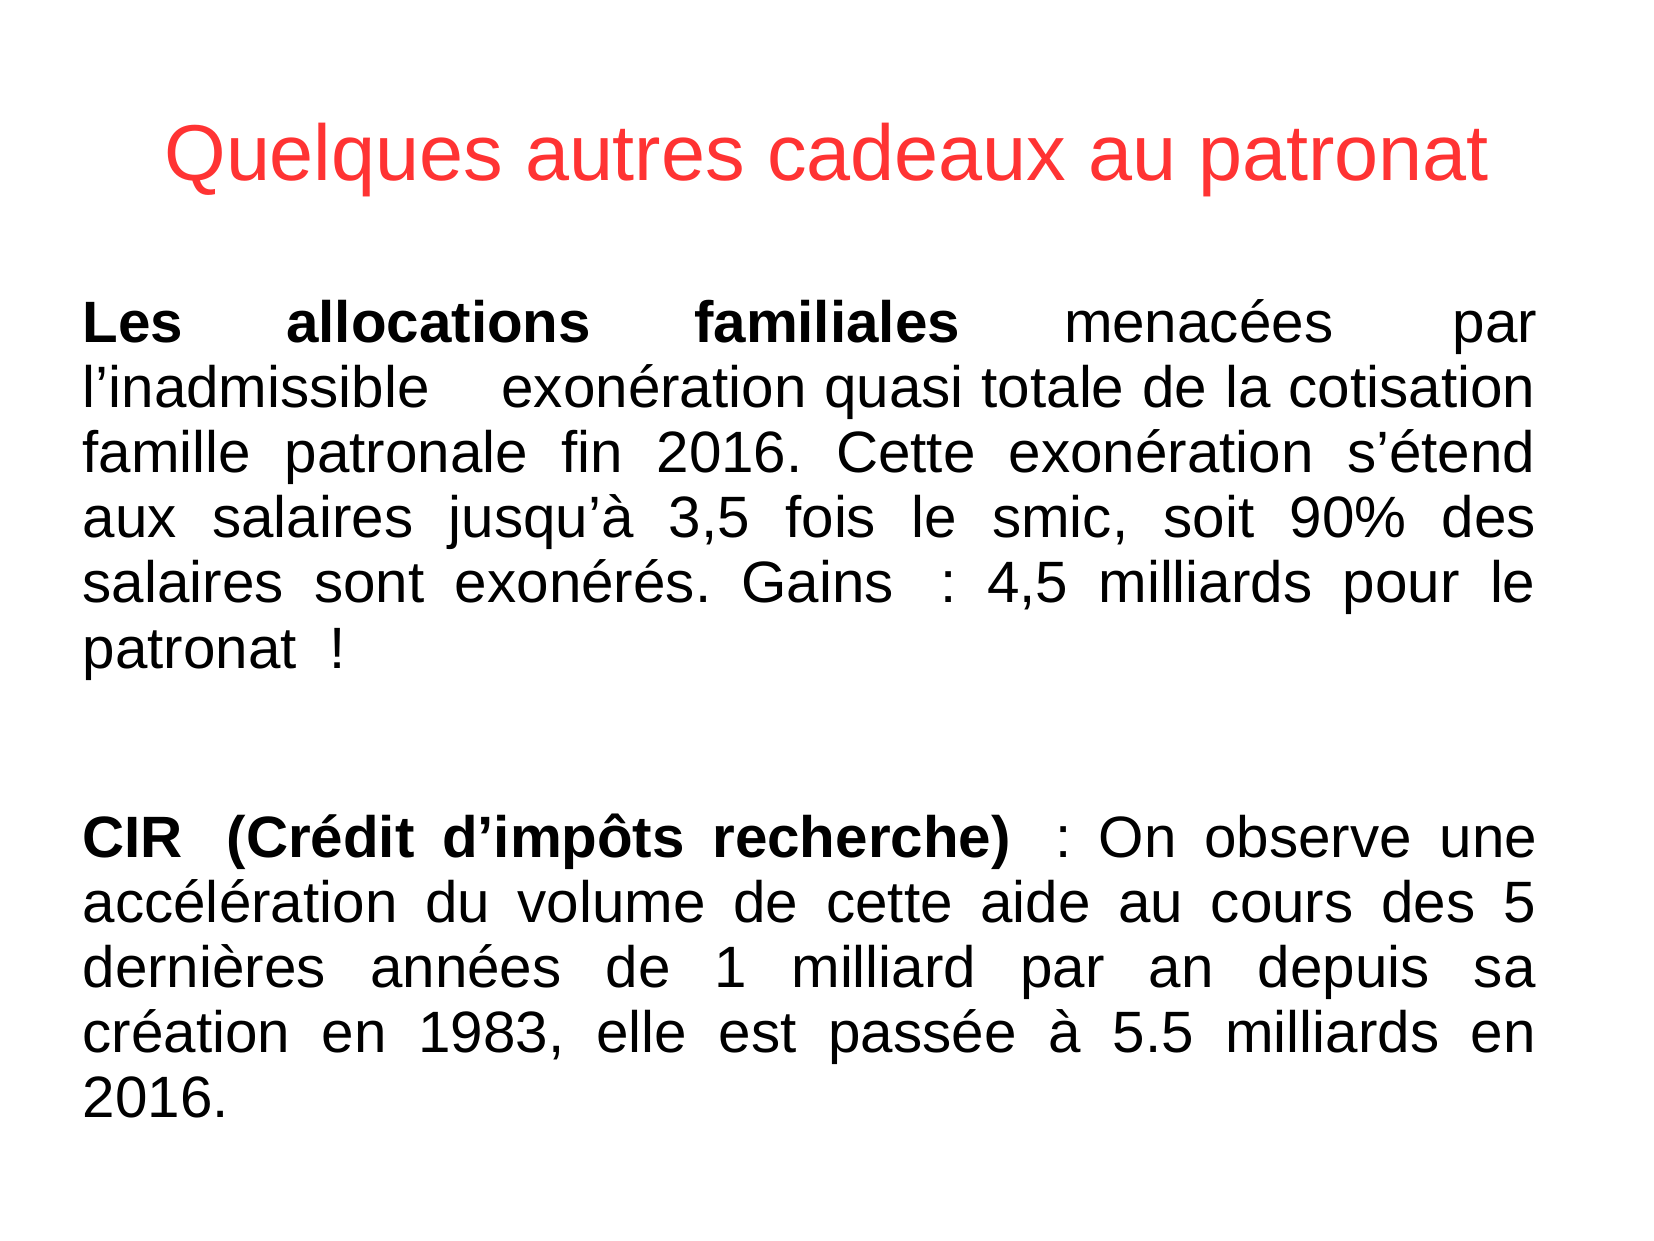

# Quelques autres cadeaux au patronat
Les allocations familiales menacées  par l’inadmissible exonération quasi totale de la cotisation famille patronale fin 2016. Cette exonération s’étend aux salaires jusqu’à 3,5 fois le smic, soit 90% des salaires sont exonérés. Gains  : 4,5 milliards pour le patronat  !
CIR  (Crédit d’impôts recherche)  : On observe une accélération du volume de cette aide au cours des 5 dernières années de 1 milliard par an depuis sa création en 1983, elle est passée à 5.5 milliards en 2016.